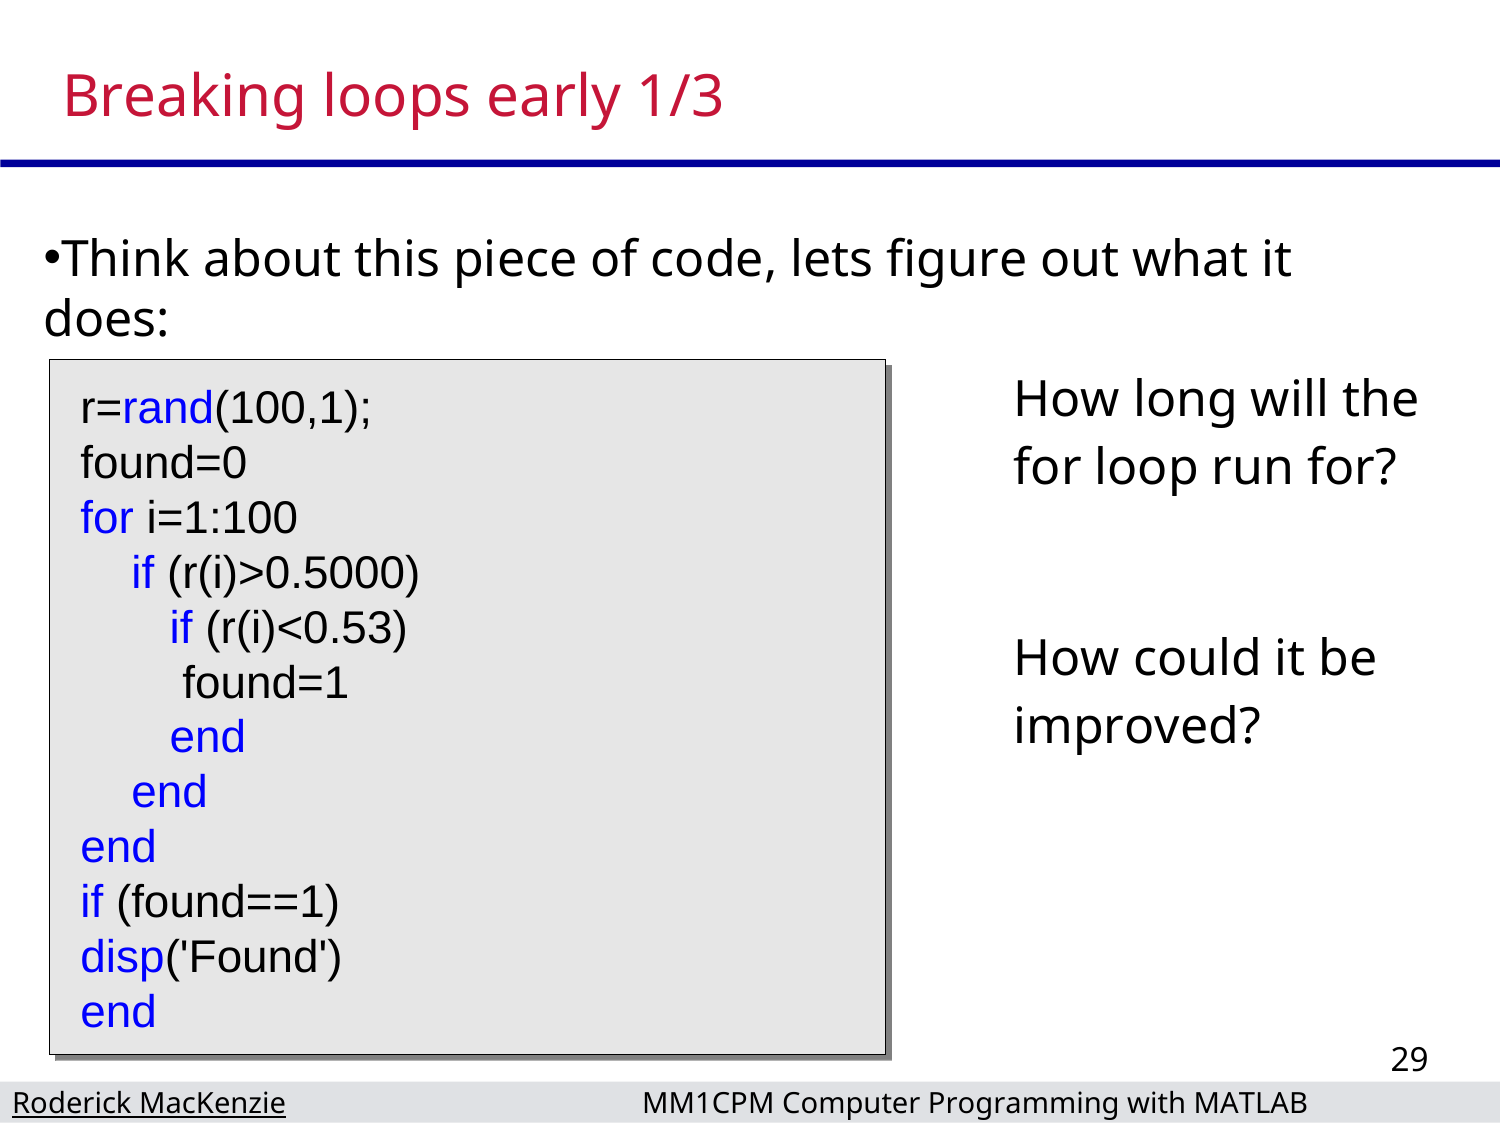

# Breaking loops early 1/3
Think about this piece of code, lets figure out what it does:
r=rand(100,1);
found=0
for i=1:100
 if (r(i)>0.5000)
 if (r(i)<0.53)
 found=1
 end
 end
end
if (found==1)
disp('Found')
end
How long will the for loop run for?
How could it be improved?